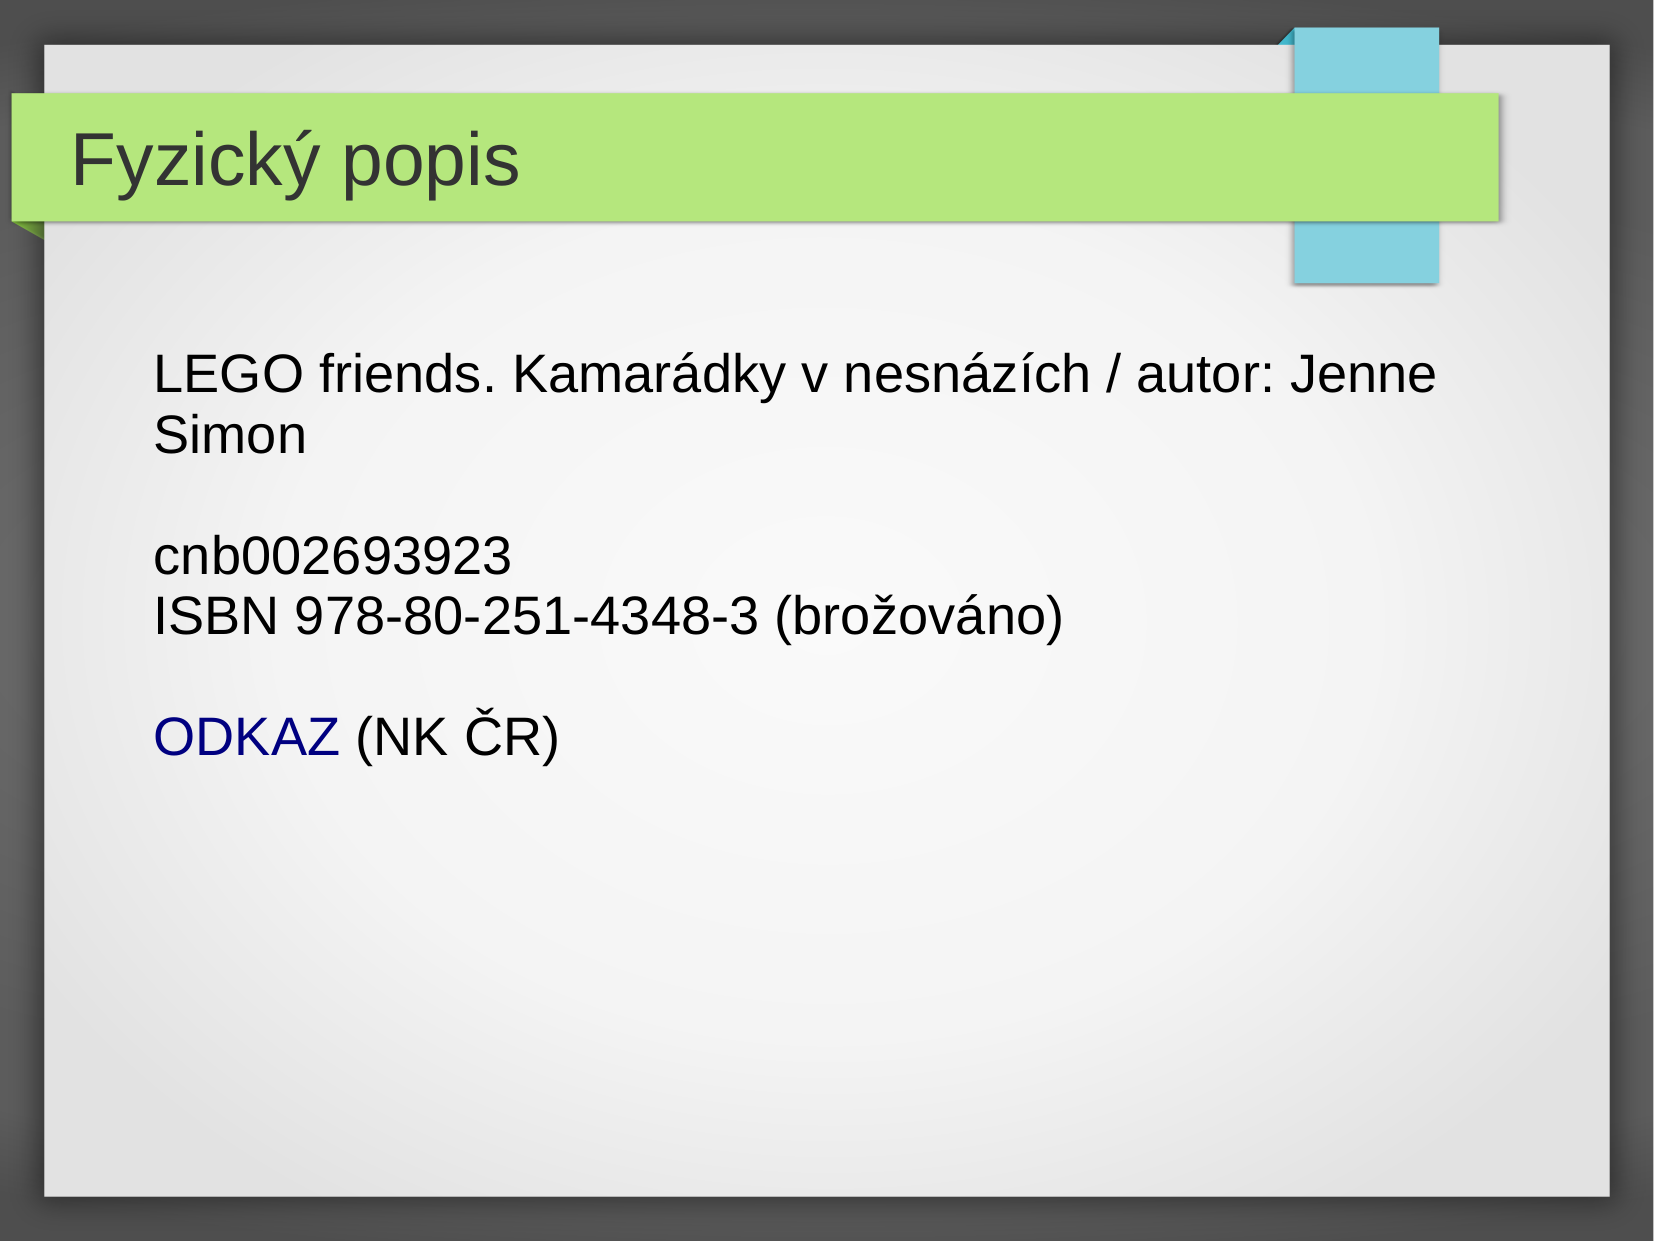

# Fyzický popis
LEGO friends. Kamarádky v nesnázích / autor: Jenne Simon
cnb002693923
ISBN 978-80-251-4348-3 (brožováno)
ODKAZ (NK ČR)